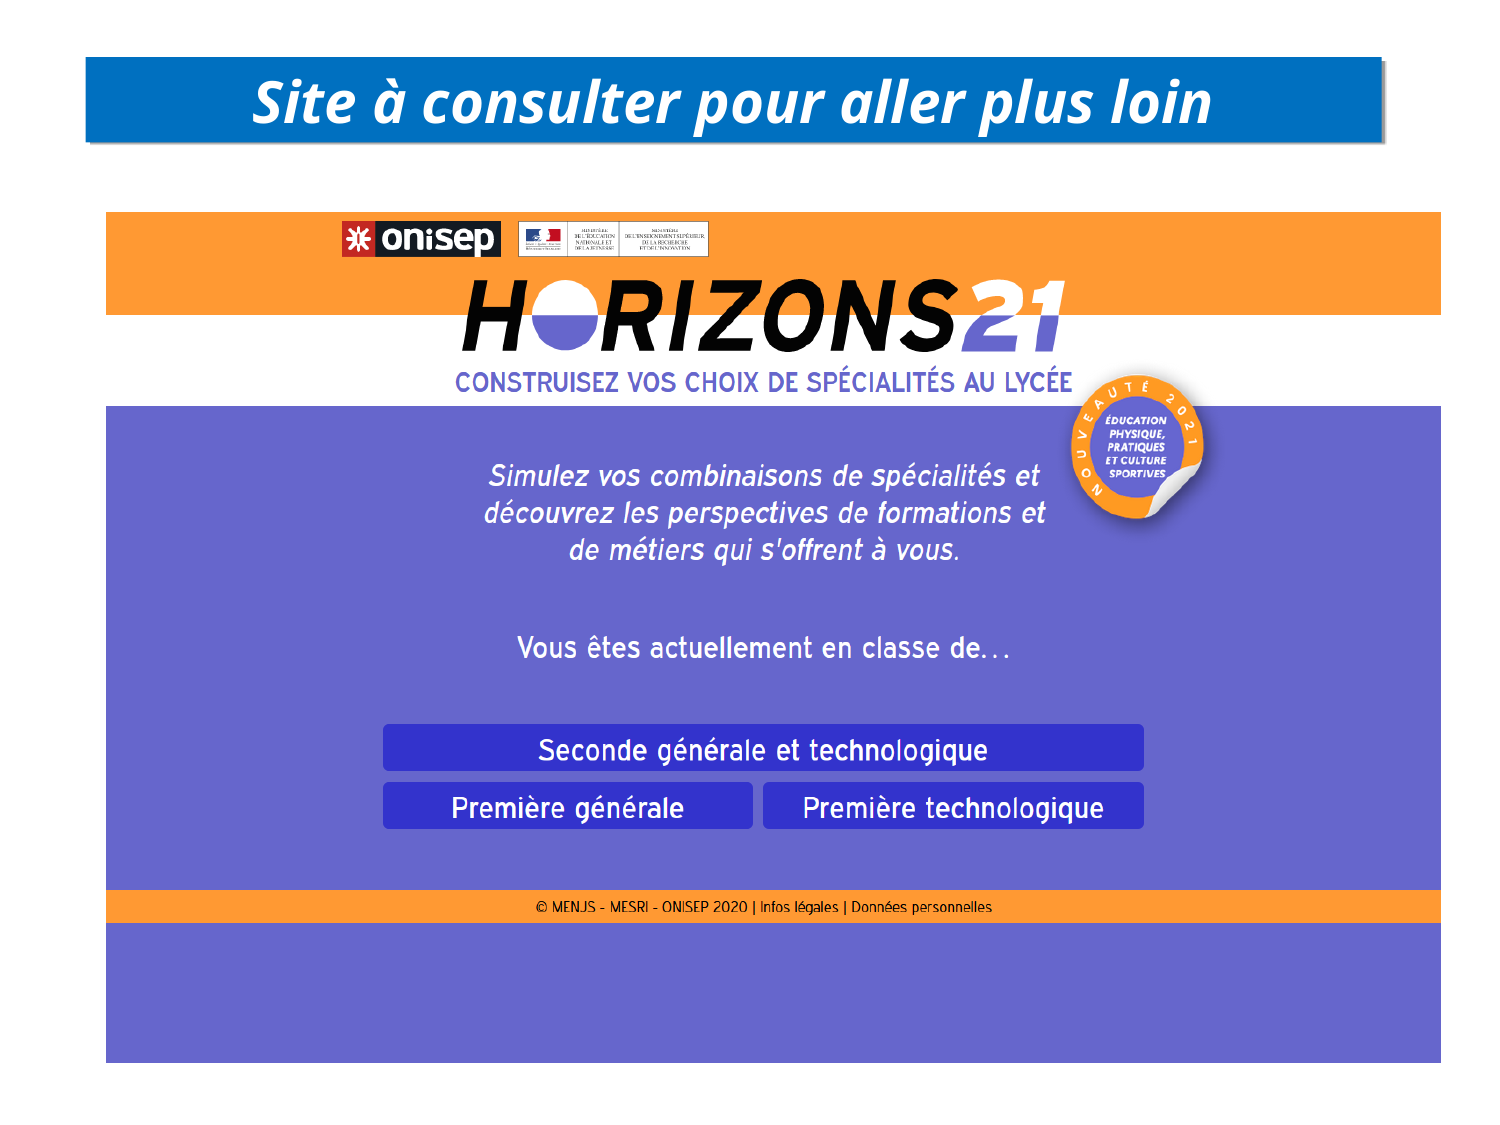

Site à consulter pour aller plus loin